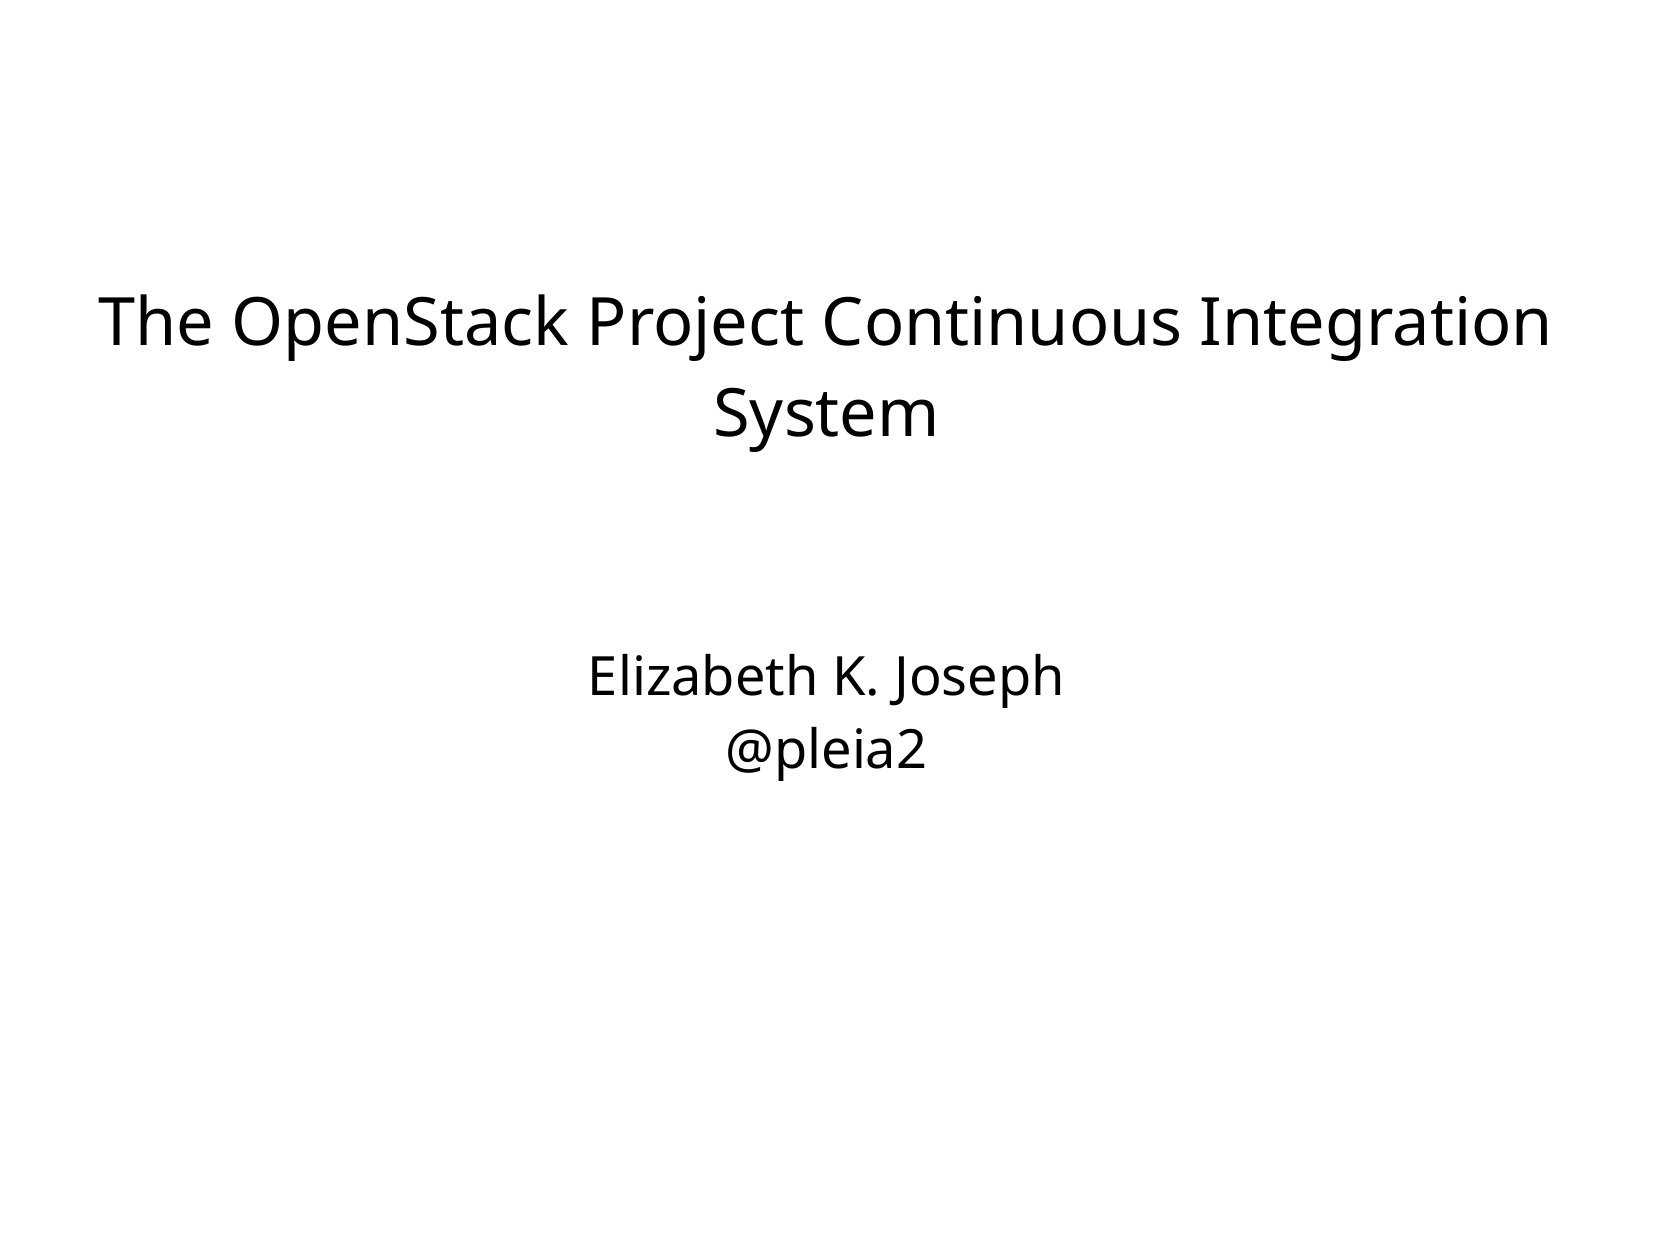

# The OpenStack Project Continuous Integration System
Elizabeth K. Joseph
@pleia2